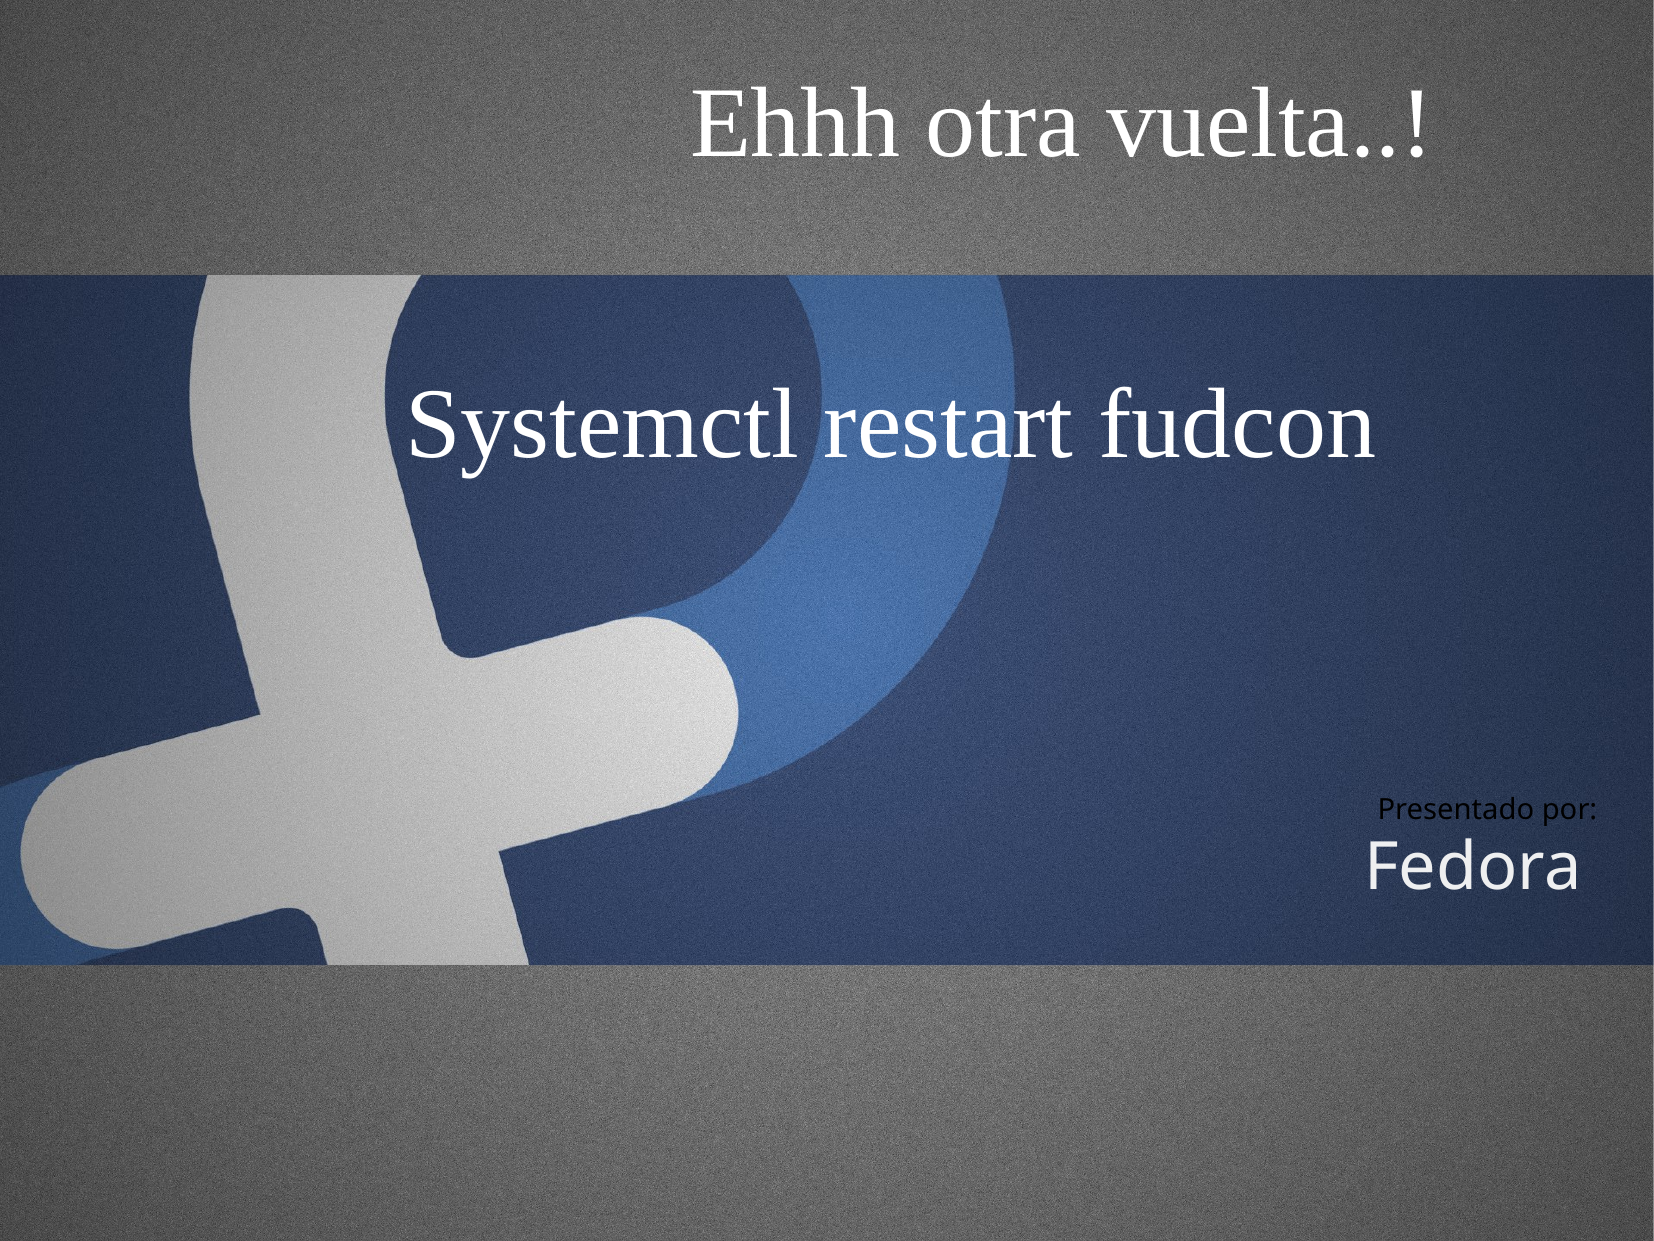

Ehhh otra vuelta..!
# Systemctl restart fudcon
Presentado por:
Fedora